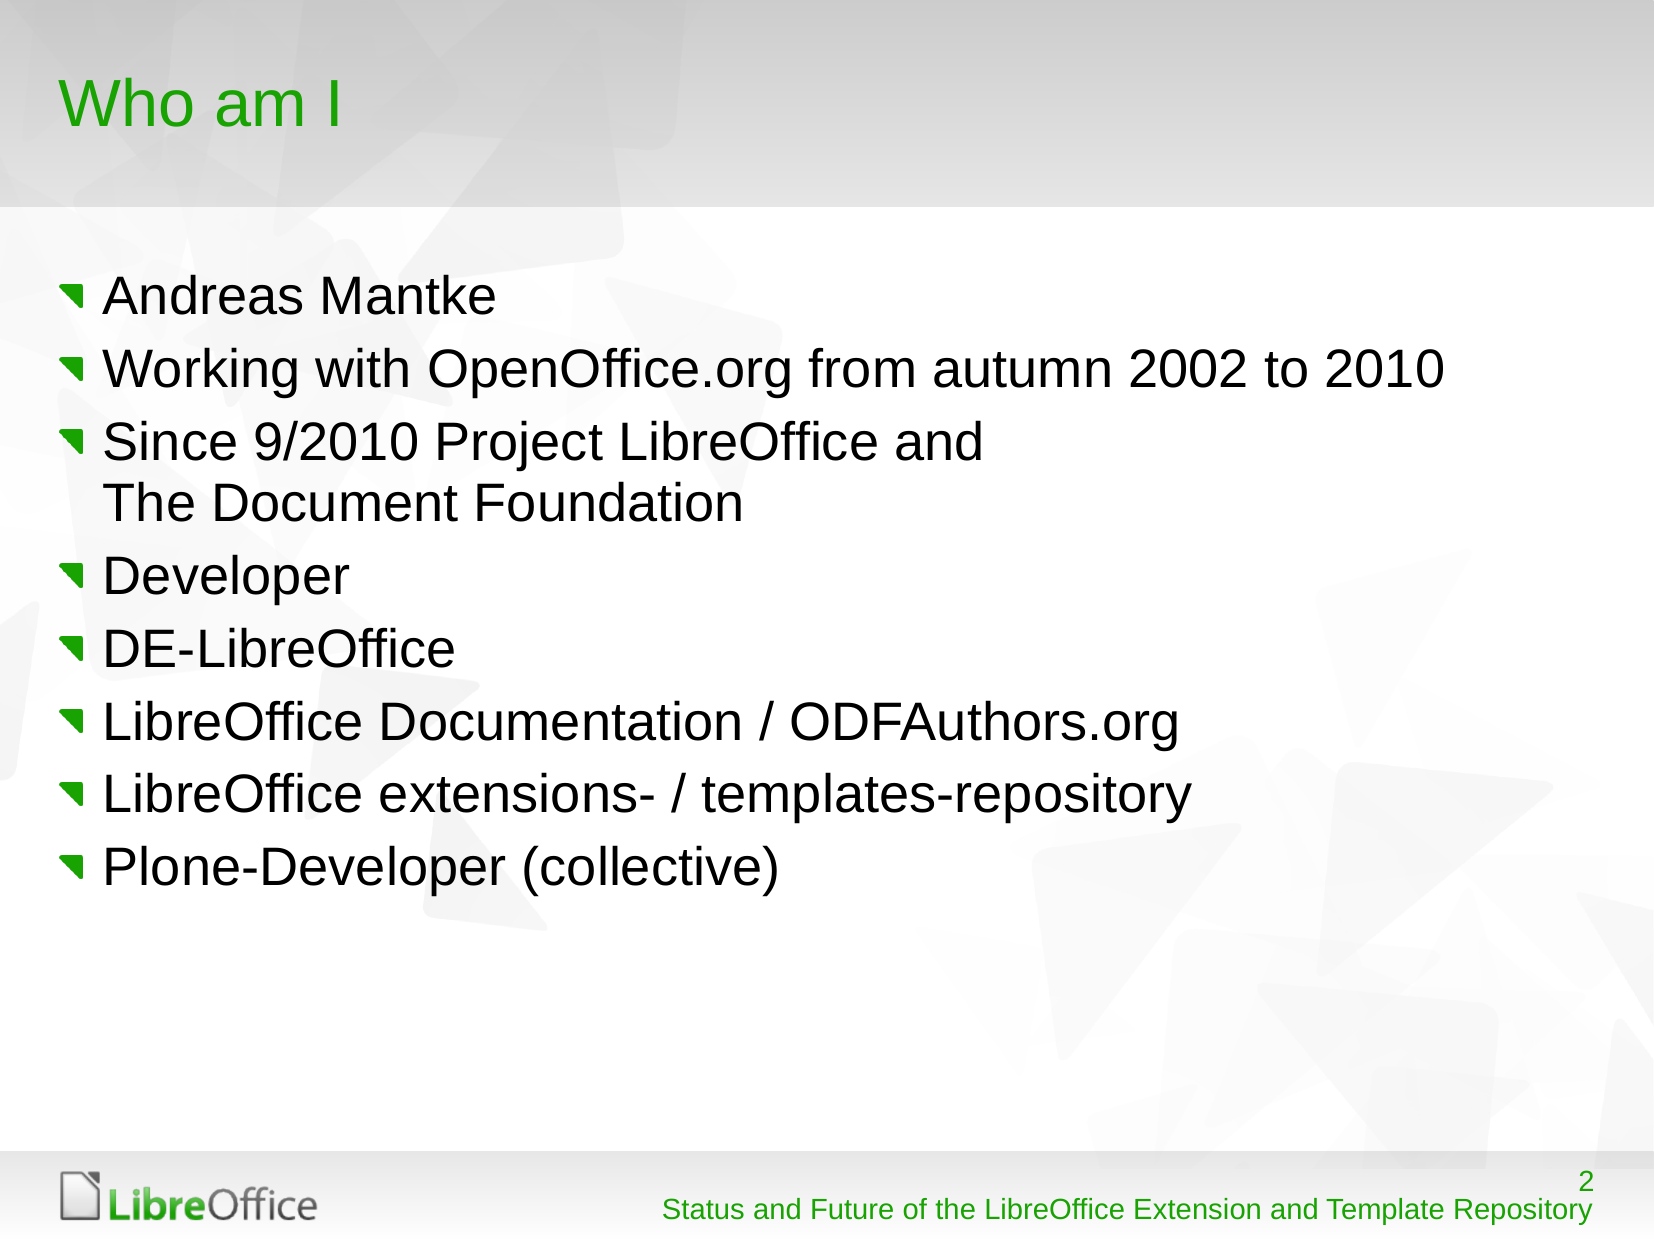

# Who am I
Andreas Mantke
Working with OpenOffice.org from autumn 2002 to 2010
Since 9/2010 Project LibreOffice and
The Document Foundation
Developer
DE-LibreOffice
LibreOffice Documentation / ODFAuthors.org
LibreOffice extensions- / templates-repository
Plone-Developer (collective)
2
Status and Future of the LibreOffice Extension and Template Repository